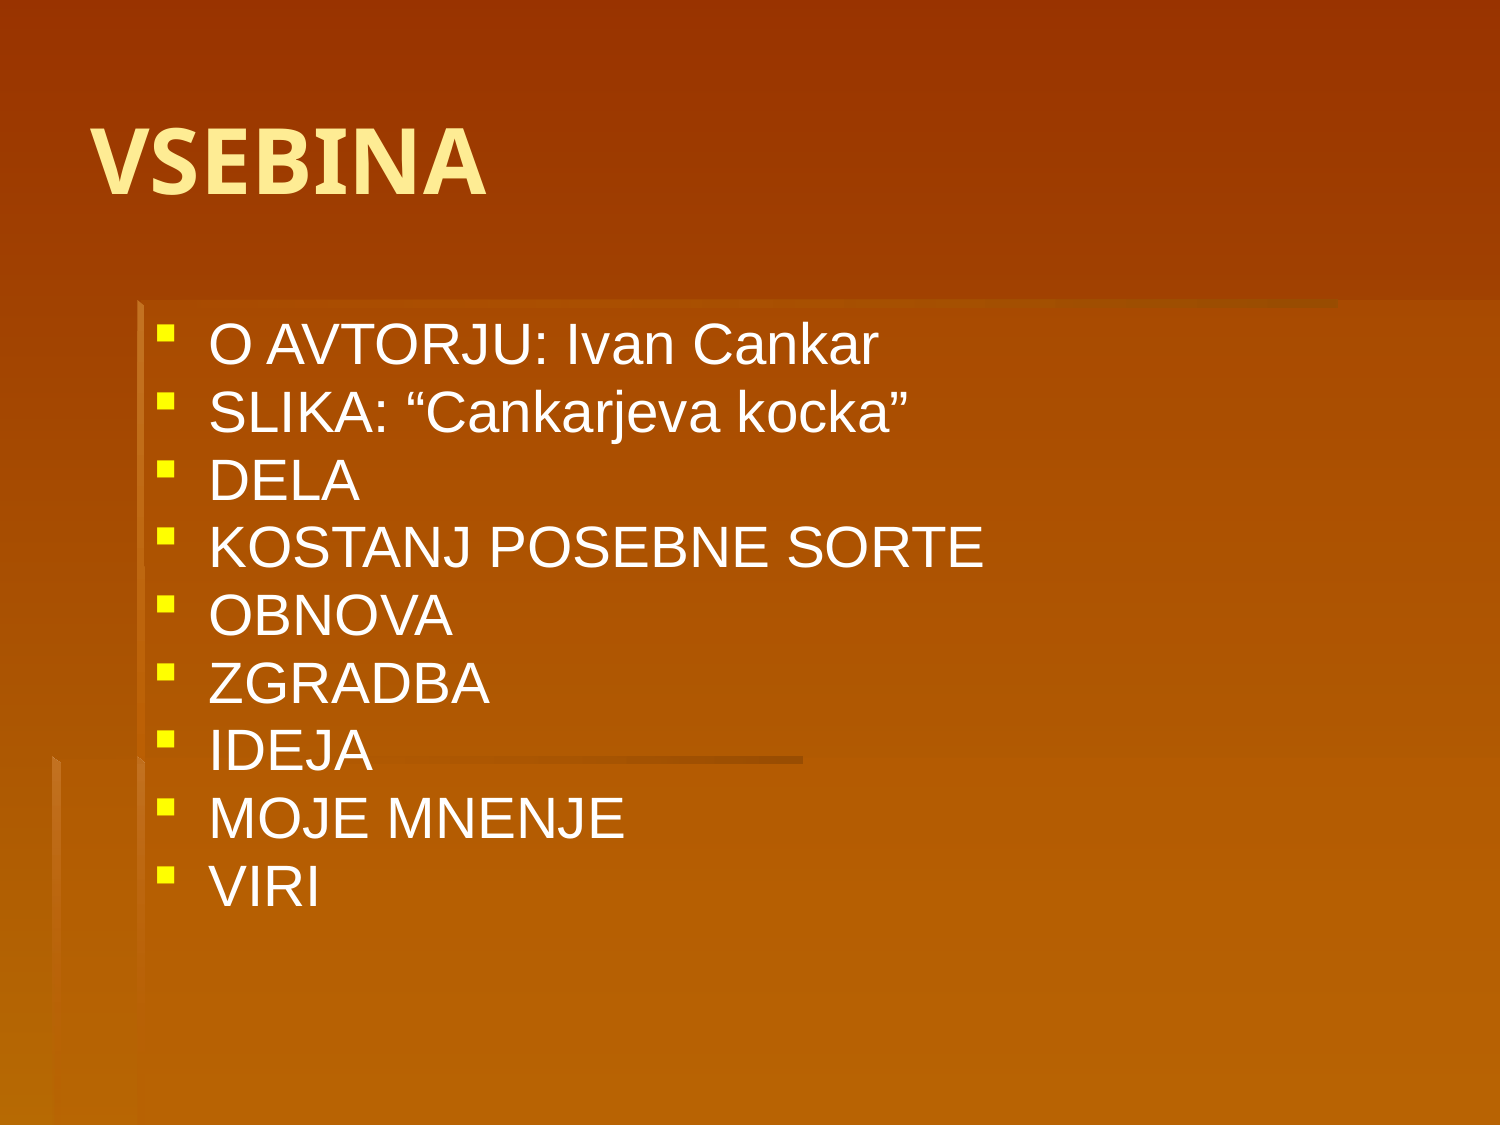

# VSEBINA
O AVTORJU: Ivan Cankar
SLIKA: “Cankarjeva kocka”
DELA
KOSTANJ POSEBNE SORTE
OBNOVA
ZGRADBA
IDEJA
MOJE MNENJE
VIRI